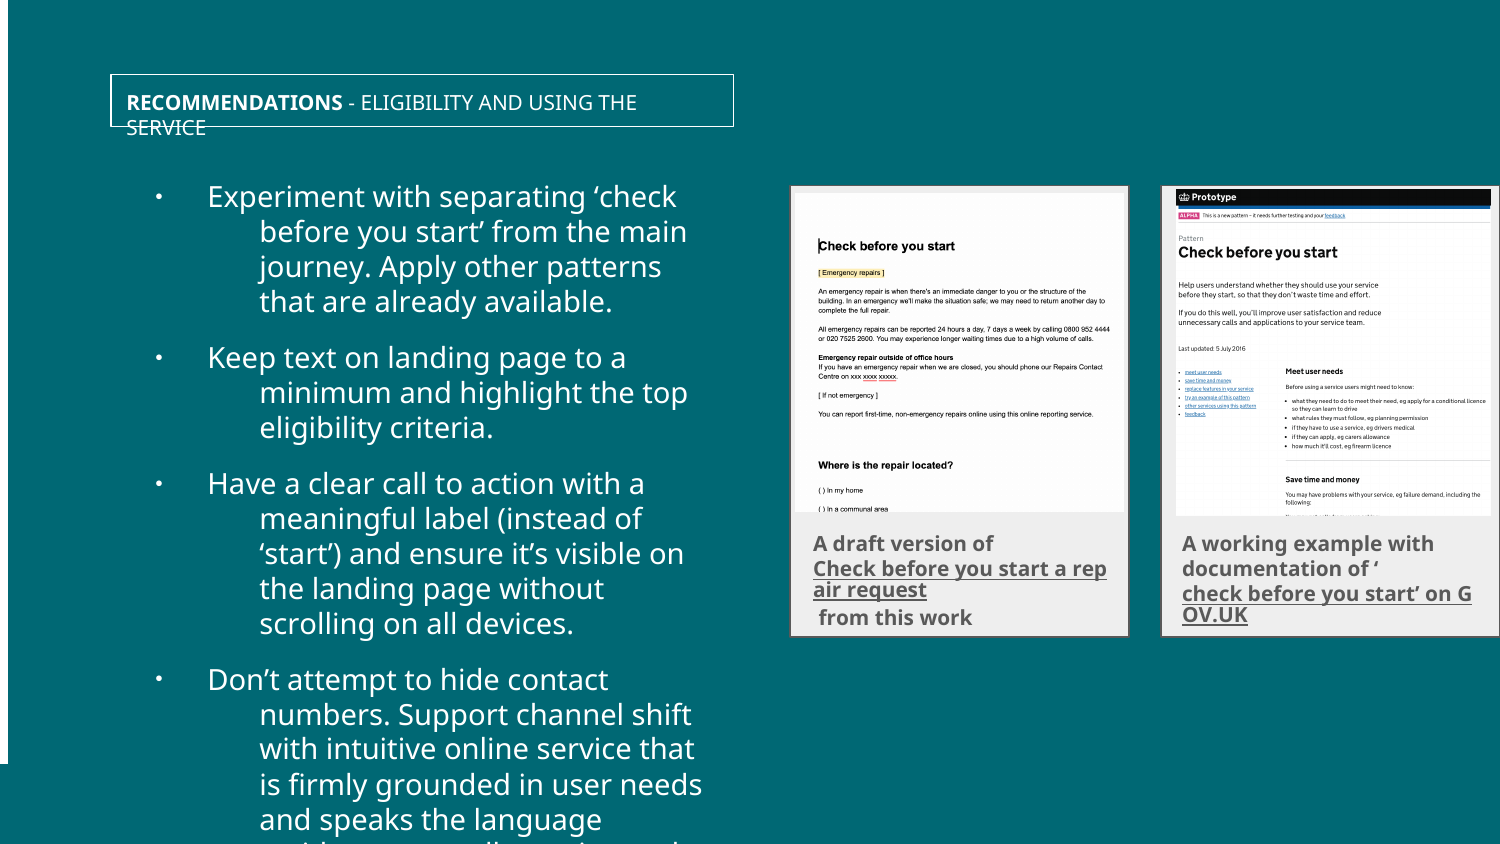

RECOMMENDATIONS - ELIGIBILITY AND USING THE SERVICE
# Experiment with separating ‘check before you start’ from the main journey. Apply other patterns that are already available.
Keep text on landing page to a minimum and highlight the top eligibility criteria.
Have a clear call to action with a meaningful label (instead of ‘start’) and ensure it’s visible on the landing page without scrolling on all devices.
Don’t attempt to hide contact numbers. Support channel shift with intuitive online service that is firmly grounded in user needs and speaks the language residents naturally use instead.
A draft version of Check before you start a repair request from this work
A working example with documentation of ‘check before you start’ on GOV.UK